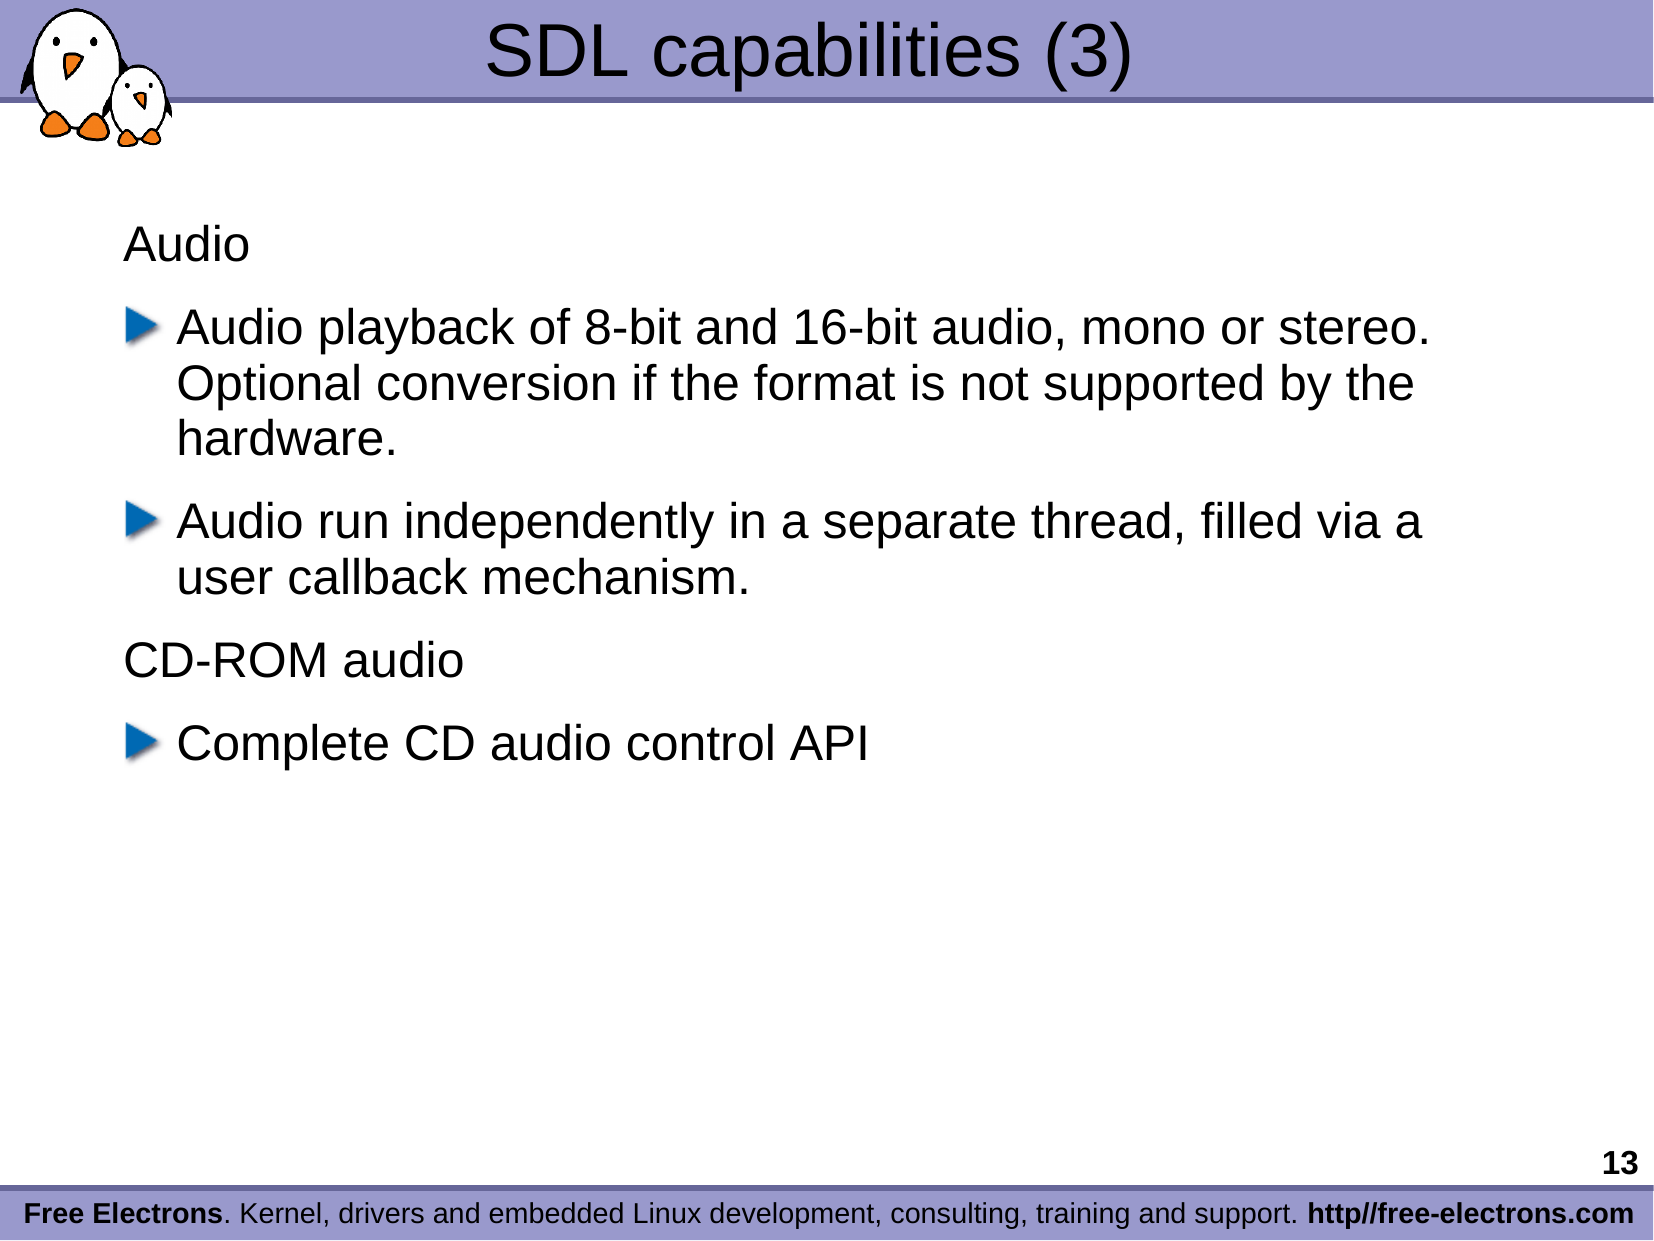

# SDL capabilities (3)
Audio
Audio playback of 8-bit and 16-bit audio, mono or stereo.
Optional conversion if the format is not supported by the hardware.
Audio run independently in a separate thread, filled via a user callback mechanism.
CD-ROM audio
Complete CD audio control API